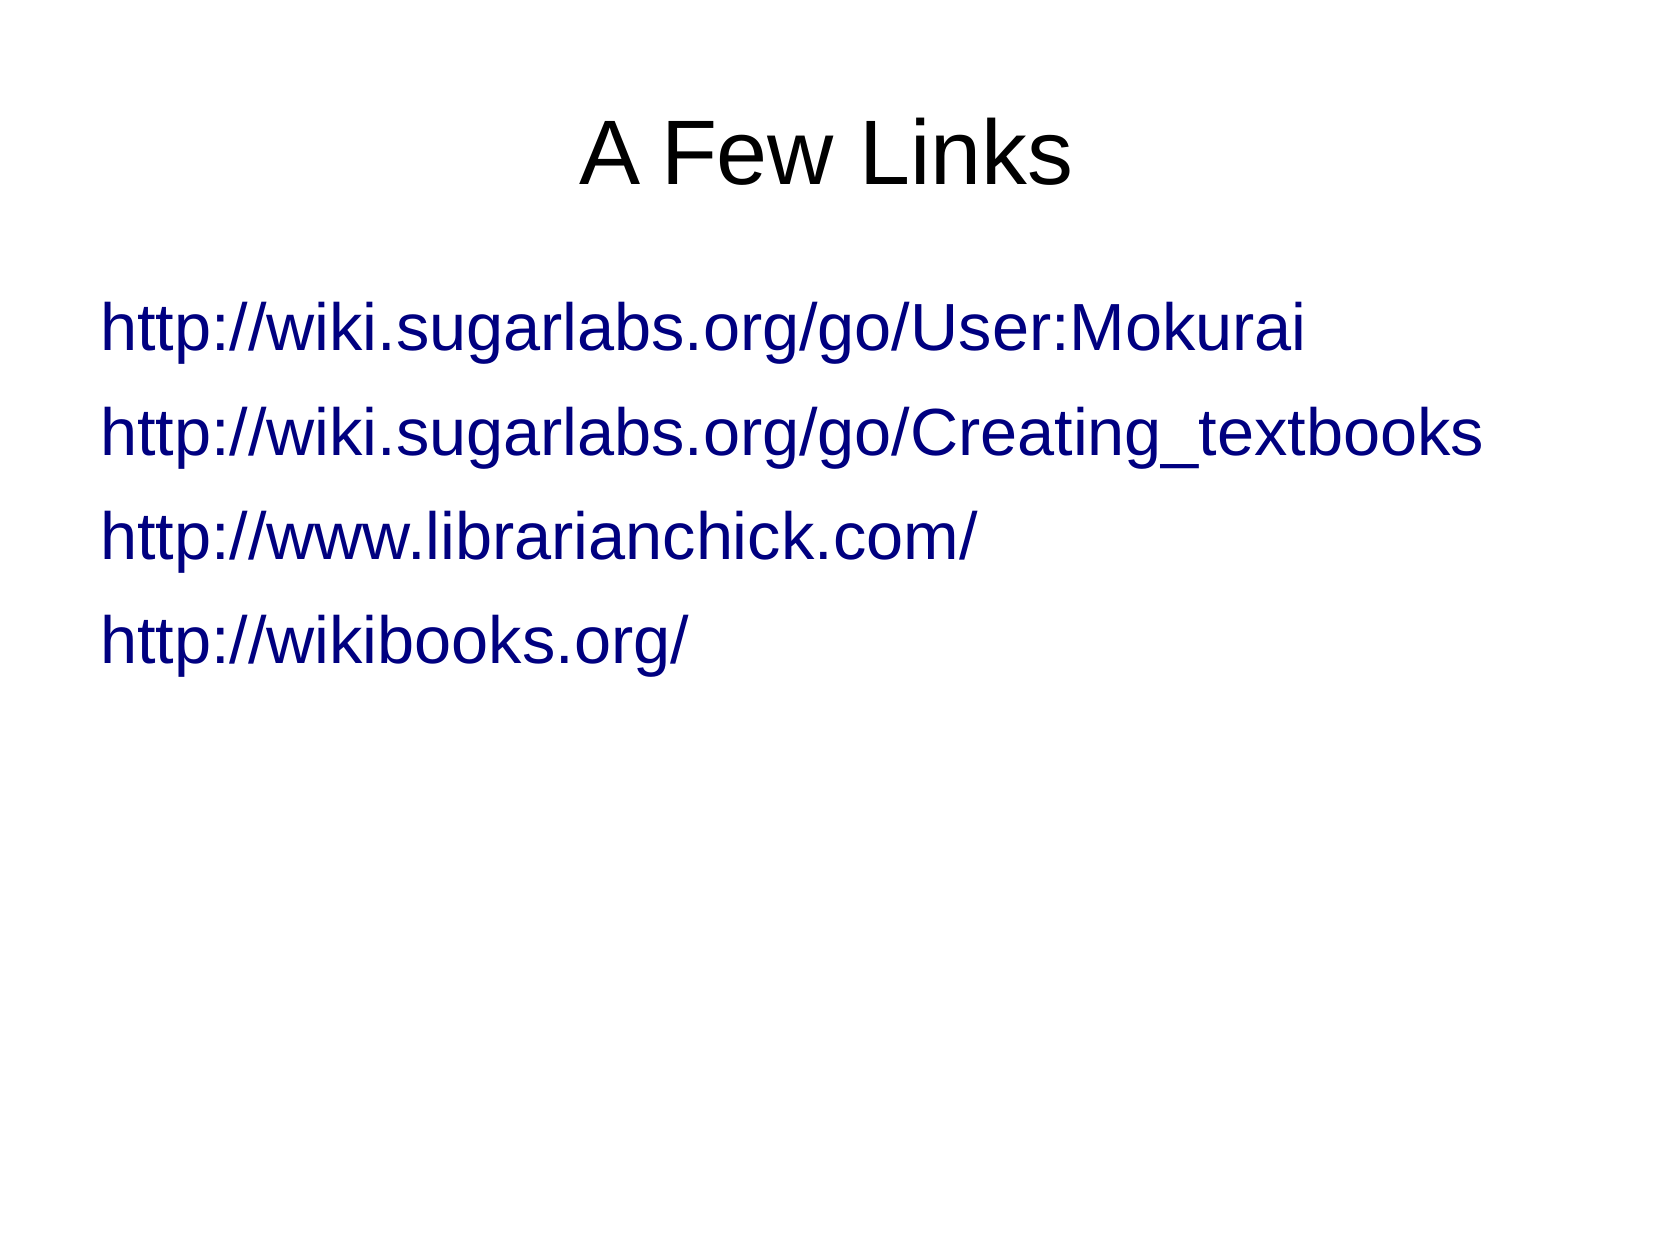

# A Few Links
http://wiki.sugarlabs.org/go/User:Mokurai
http://wiki.sugarlabs.org/go/Creating_textbooks
http://www.librarianchick.com/
http://wikibooks.org/